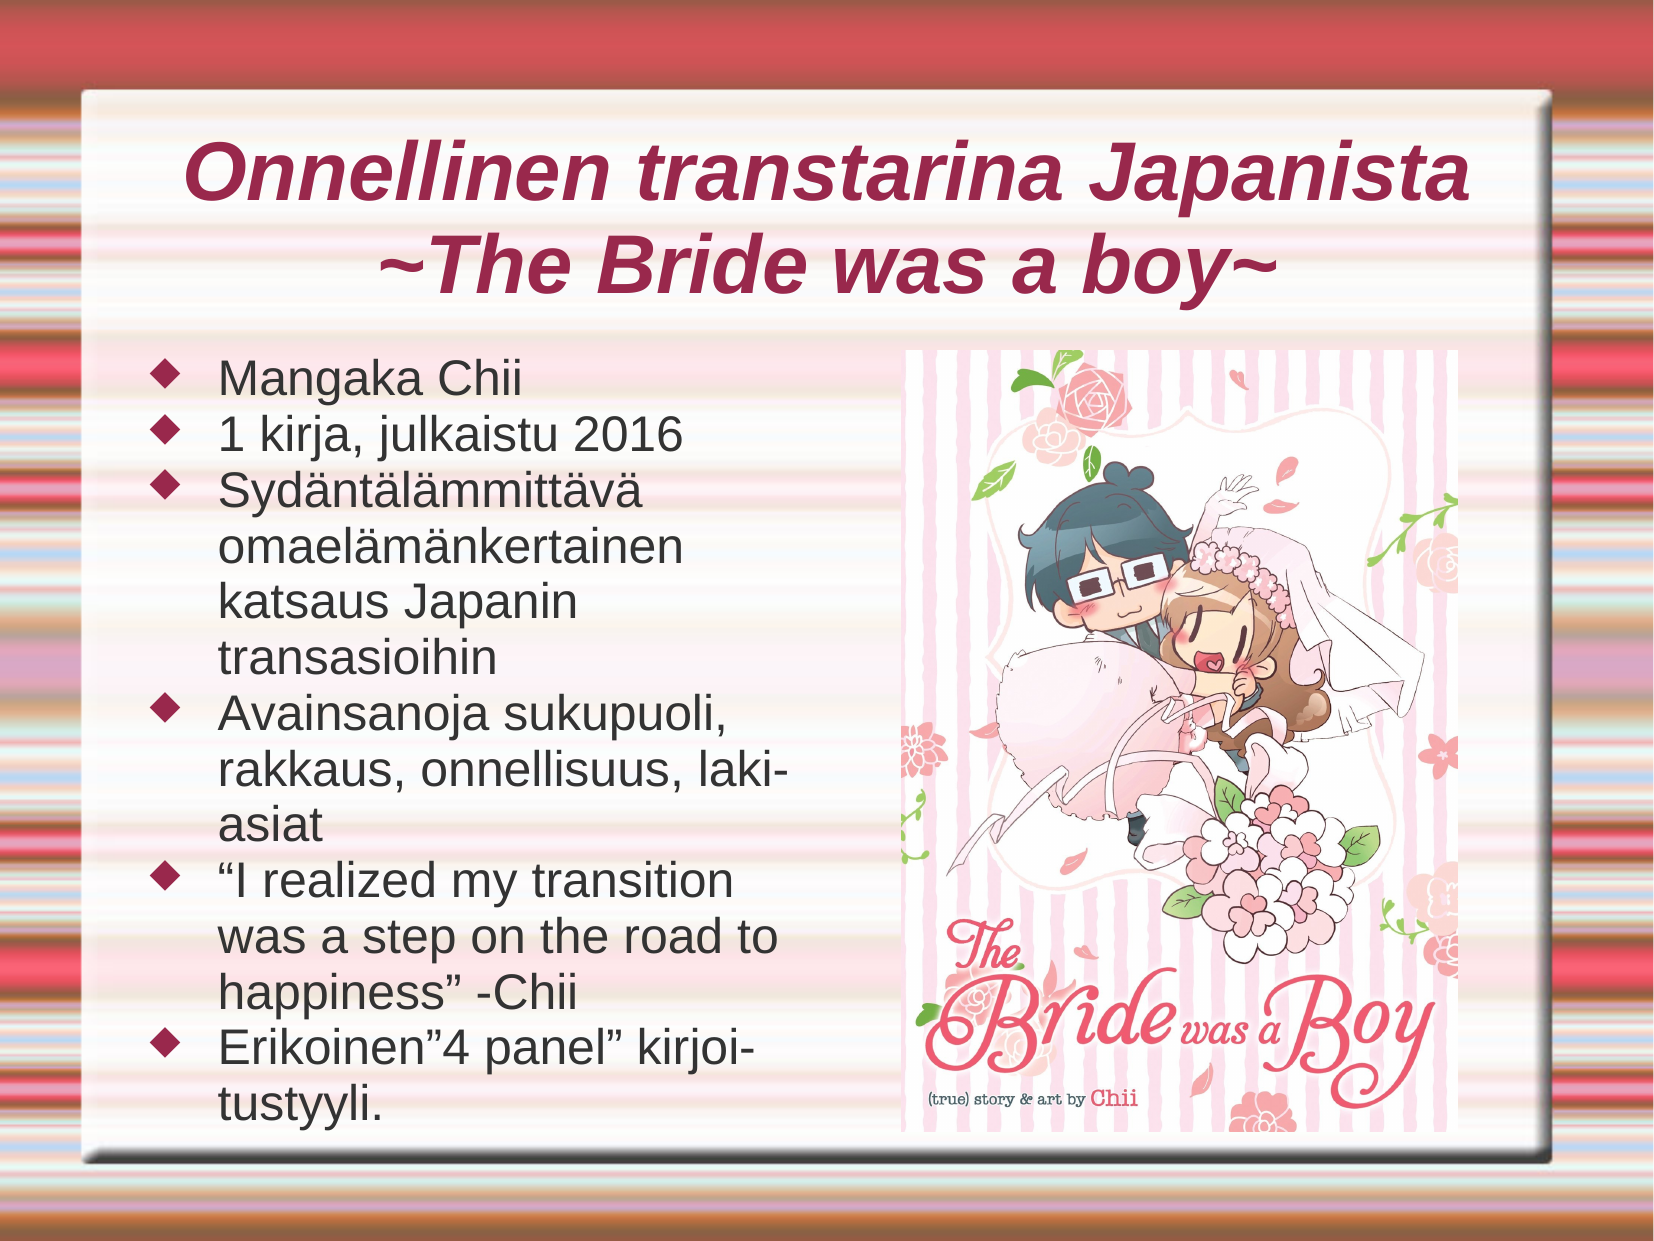

# Onnellinen transtarina Japanista ~The Bride was a boy~
Mangaka Chii
1 kirja, julkaistu 2016
Sydäntälämmittävä
omaelämänkertainen katsaus Japanin transasioihin
Avainsanoja sukupuoli, rakkaus, onnellisuus, laki-asiat
“I realized my transition was a step on the road to happiness” -Chii
Erikoinen”4 panel” kirjoi-
tustyyli.